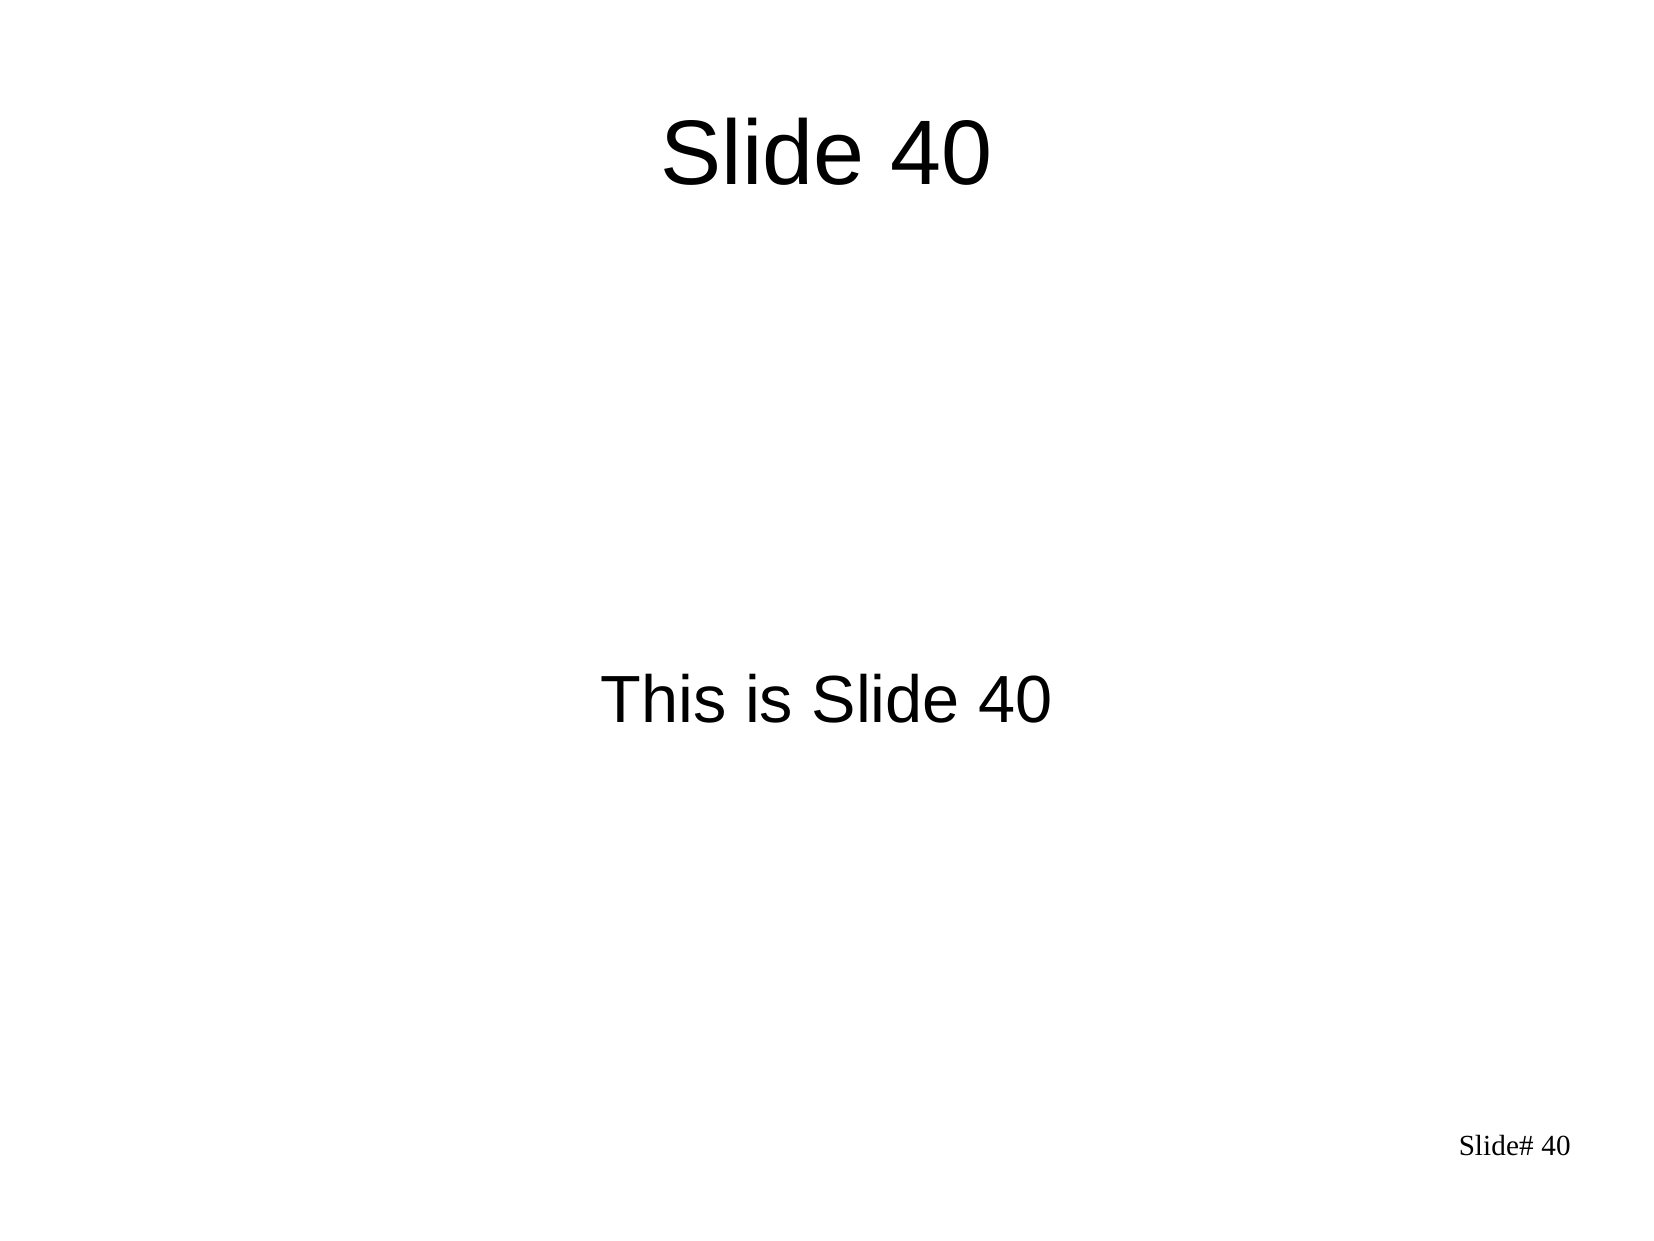

# Slide 40
This is Slide 40
40